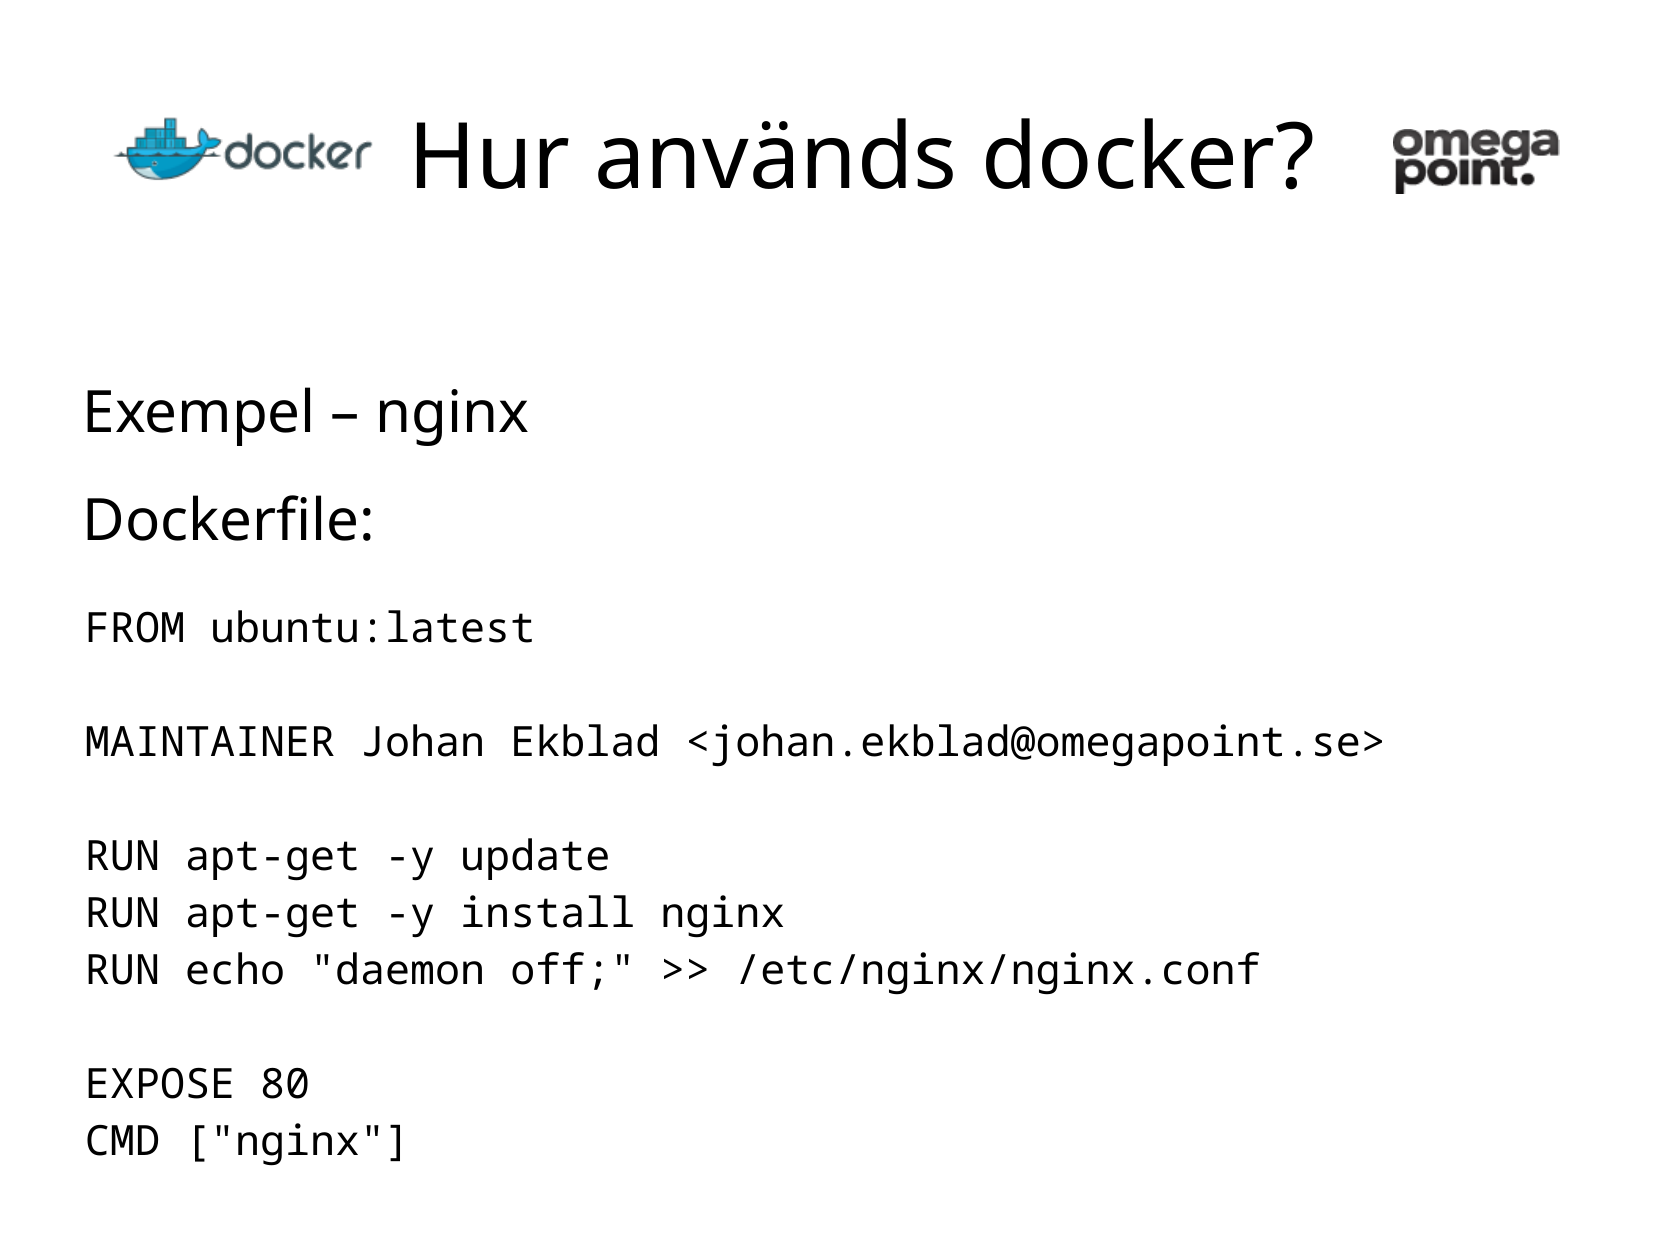

# Hur används docker?
Exempel – nginx
Dockerfile:
FROM ubuntu:latest
MAINTAINER Johan Ekblad <johan.ekblad@omegapoint.se>
RUN apt-get -y update
RUN apt-get -y install nginx
RUN echo "daemon off;" >> /etc/nginx/nginx.conf
EXPOSE 80
CMD ["nginx"]